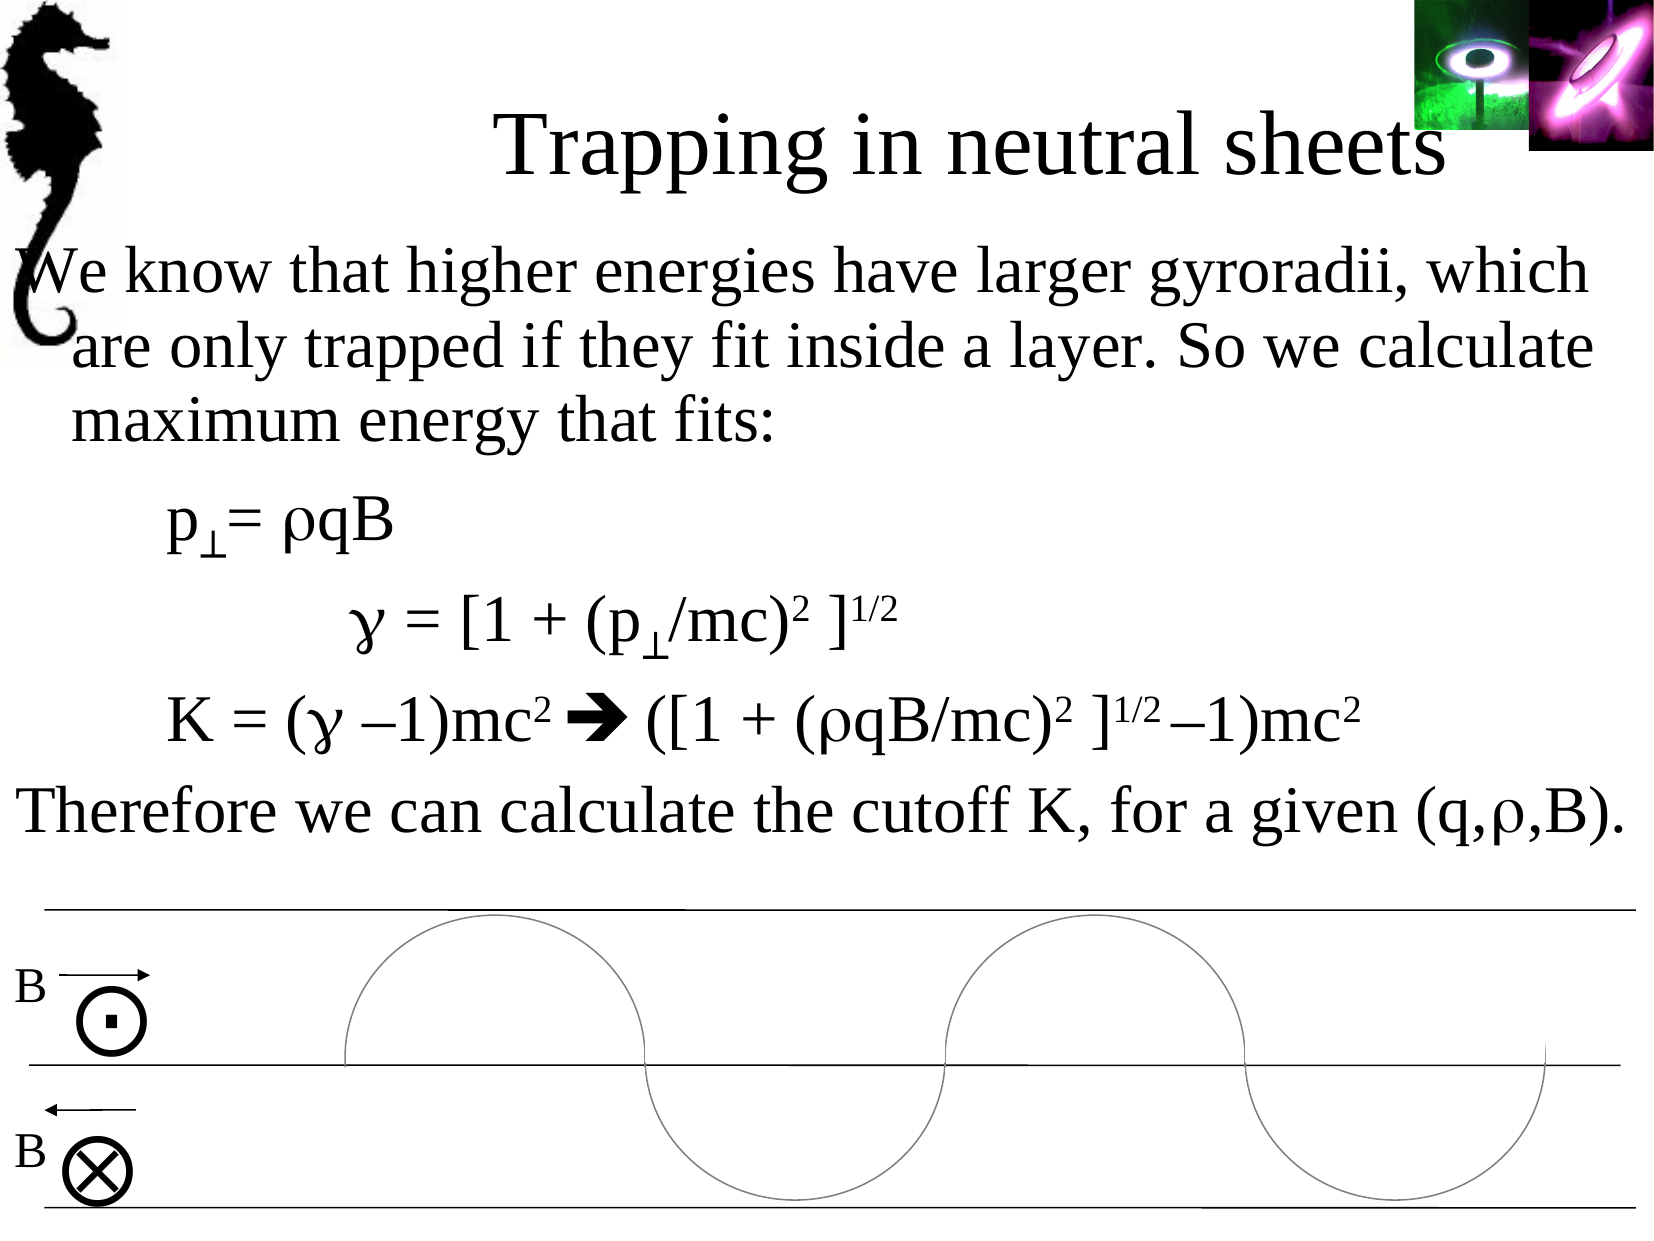

# Trapping in neutral sheets
We know that higher energies have larger gyroradii, which are only trapped if they fit inside a layer. So we calculate maximum energy that fits:
 p= qB
 = [1 + (p/mc)2 ]1/2
 K = ( –1)mc2  ([1 + (qB/mc)2 ]1/2 –1)mc2
Therefore we can calculate the cutoff K, for a given (q,,B).
B
⨀
B
⨂